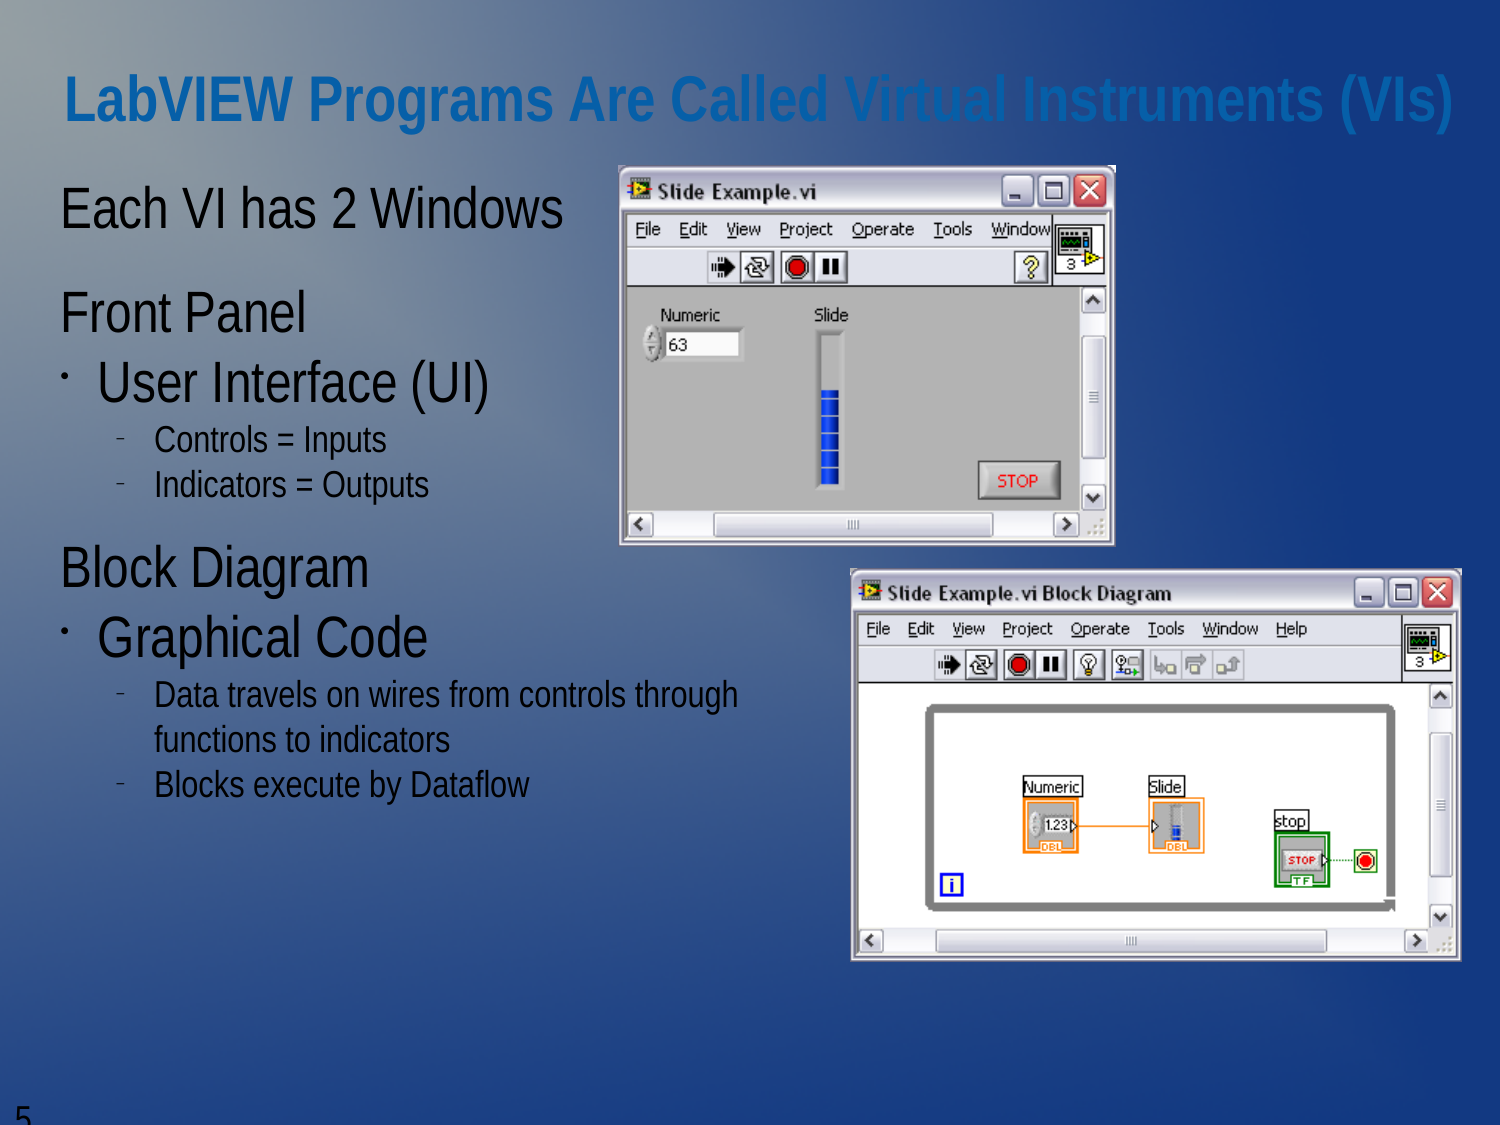

LabVIEW Programs Are Called Virtual Instruments (VIs)
Each VI has 2 Windows
Front Panel
User Interface (UI)
Controls = Inputs
Indicators = Outputs
Block Diagram
Graphical Code
Data travels on wires from controls through functions to indicators
Blocks execute by Dataflow